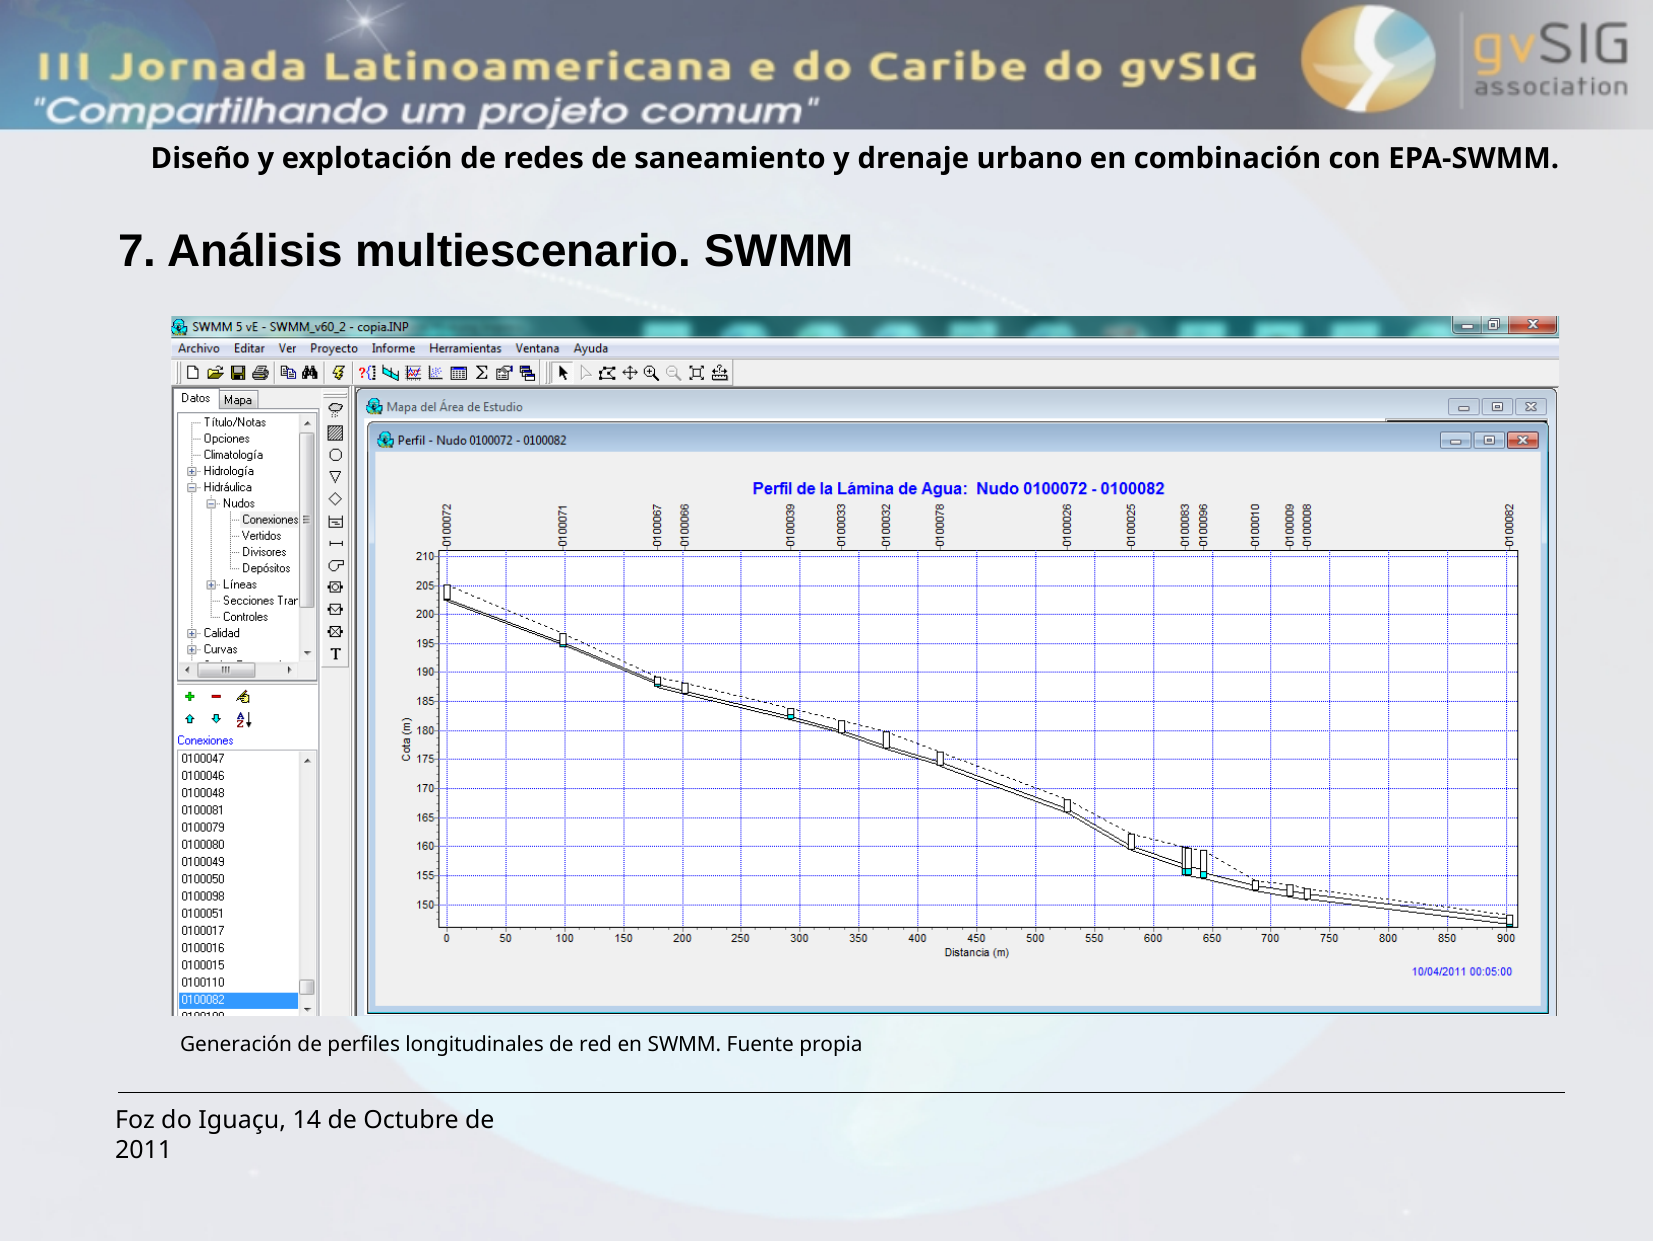

# Diseño y explotación de redes de saneamiento y drenaje urbano en combinación con EPA-SWMM.
7. Análisis multiescenario. SWMM
Generación de perfiles longitudinales de red en SWMM. Fuente propia
Foz do Iguaçu, 14 de Octubre de 2011